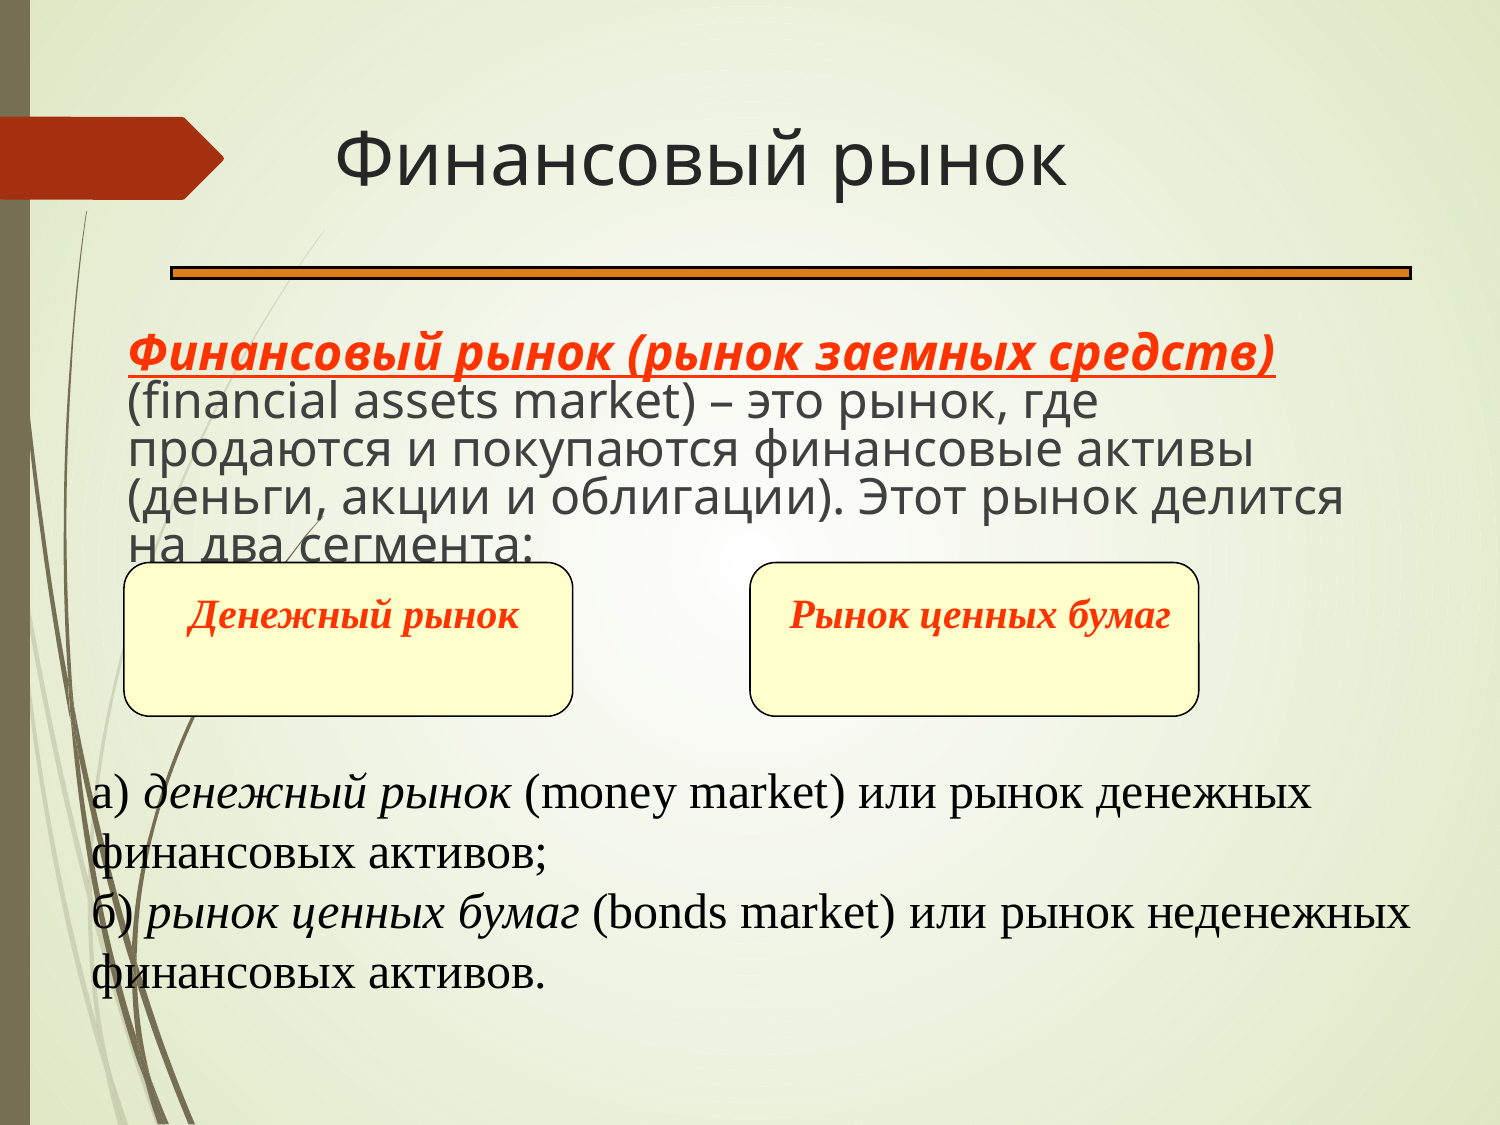

# Финансовый рынок
Финансовый рынок (рынок заемных средств) (financial assets market) – это рынок, где продаются и покупаются финансовые активы (деньги, акции и облигации). Этот рынок делится на два сегмента:
Денежный рынок
Рынок ценных бумаг
а) денежный рынок (money market) или рынок денежных финансовых активов;
б) рынок ценных бумаг (bonds market) или рынок неденежных финансовых активов.